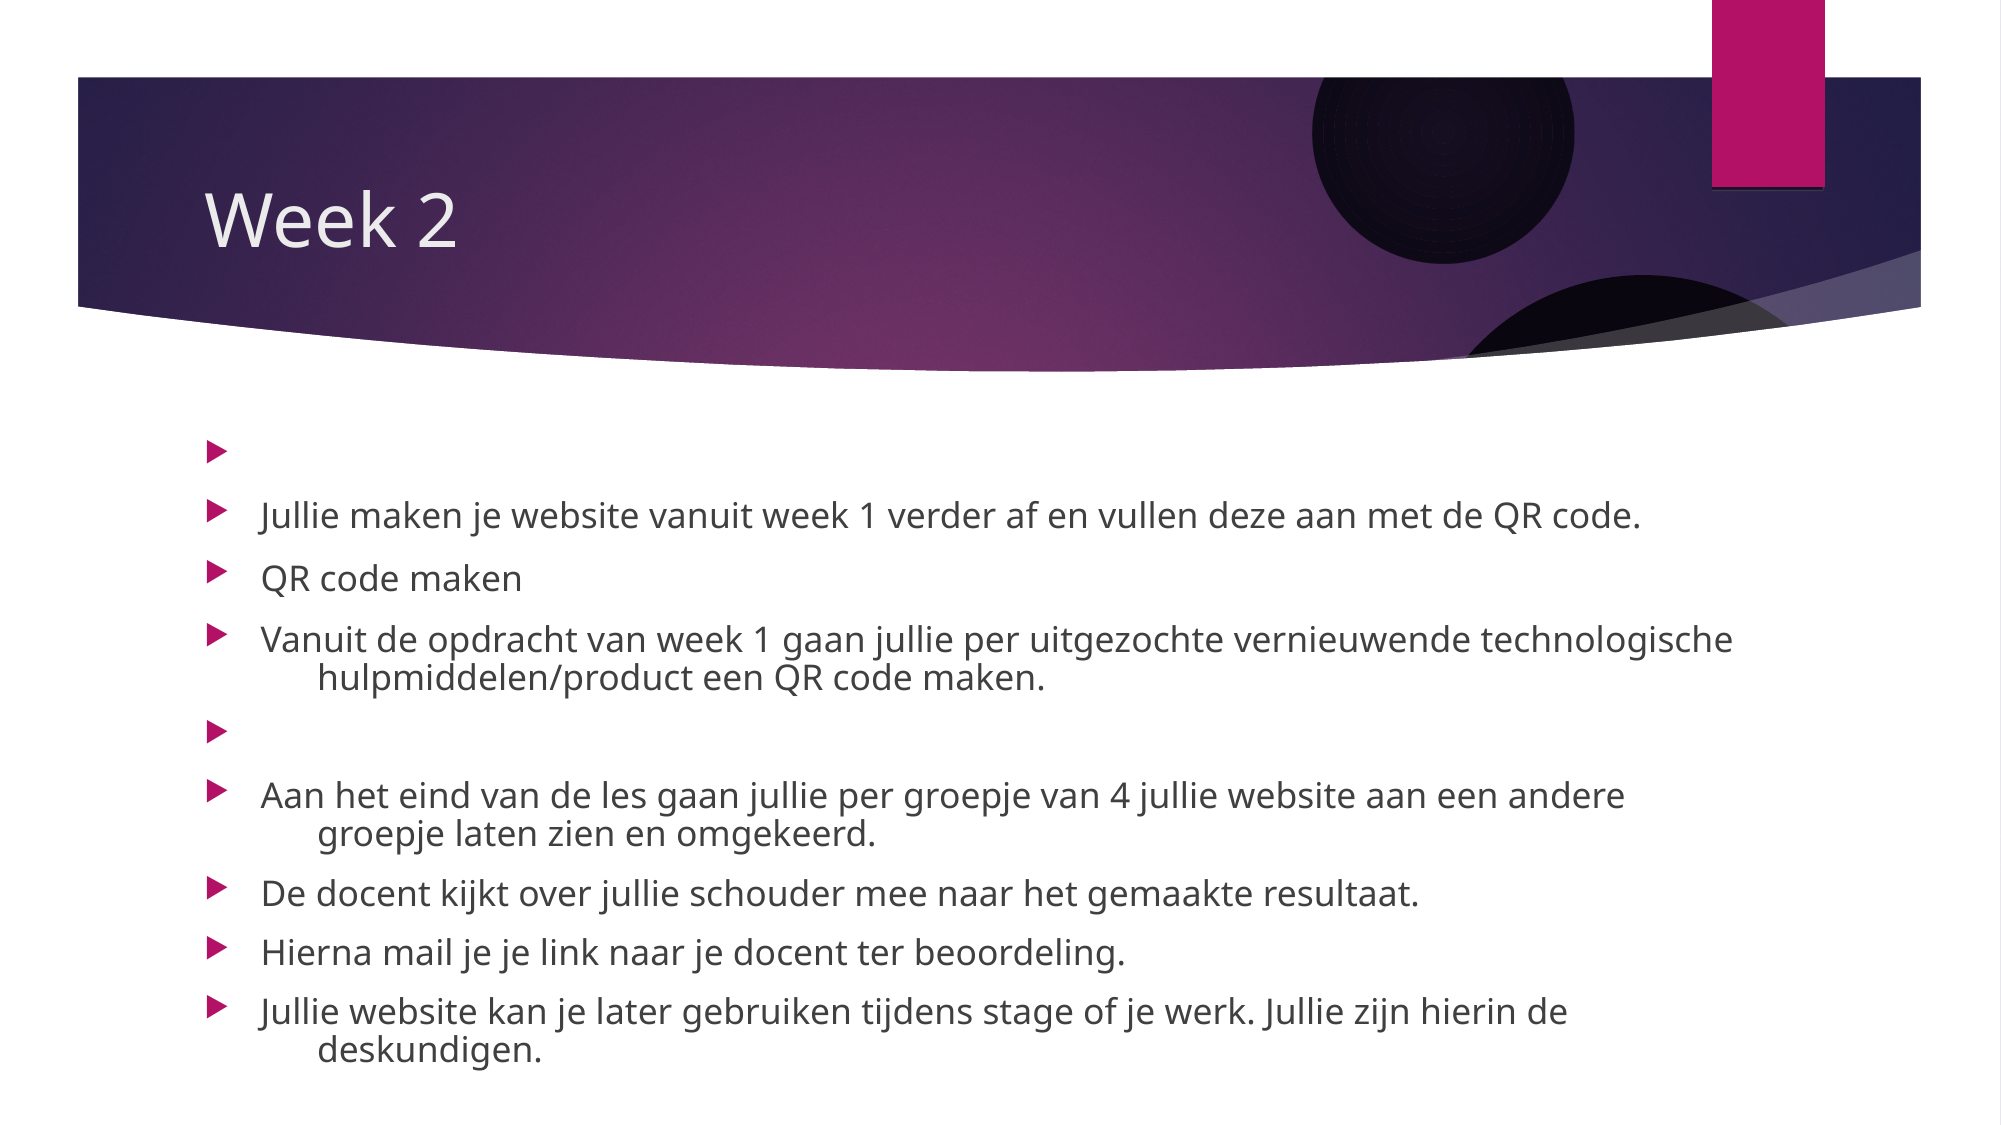

# Week 2
Jullie maken je website vanuit week 1 verder af en vullen deze aan met de QR code.
QR code maken
Vanuit de opdracht van week 1 gaan jullie per uitgezochte vernieuwende technologische hulpmiddelen/product een QR code maken.
Aan het eind van de les gaan jullie per groepje van 4 jullie website aan een andere groepje laten zien en omgekeerd.
De docent kijkt over jullie schouder mee naar het gemaakte resultaat.
Hierna mail je je link naar je docent ter beoordeling.
Jullie website kan je later gebruiken tijdens stage of je werk. Jullie zijn hierin de deskundigen.